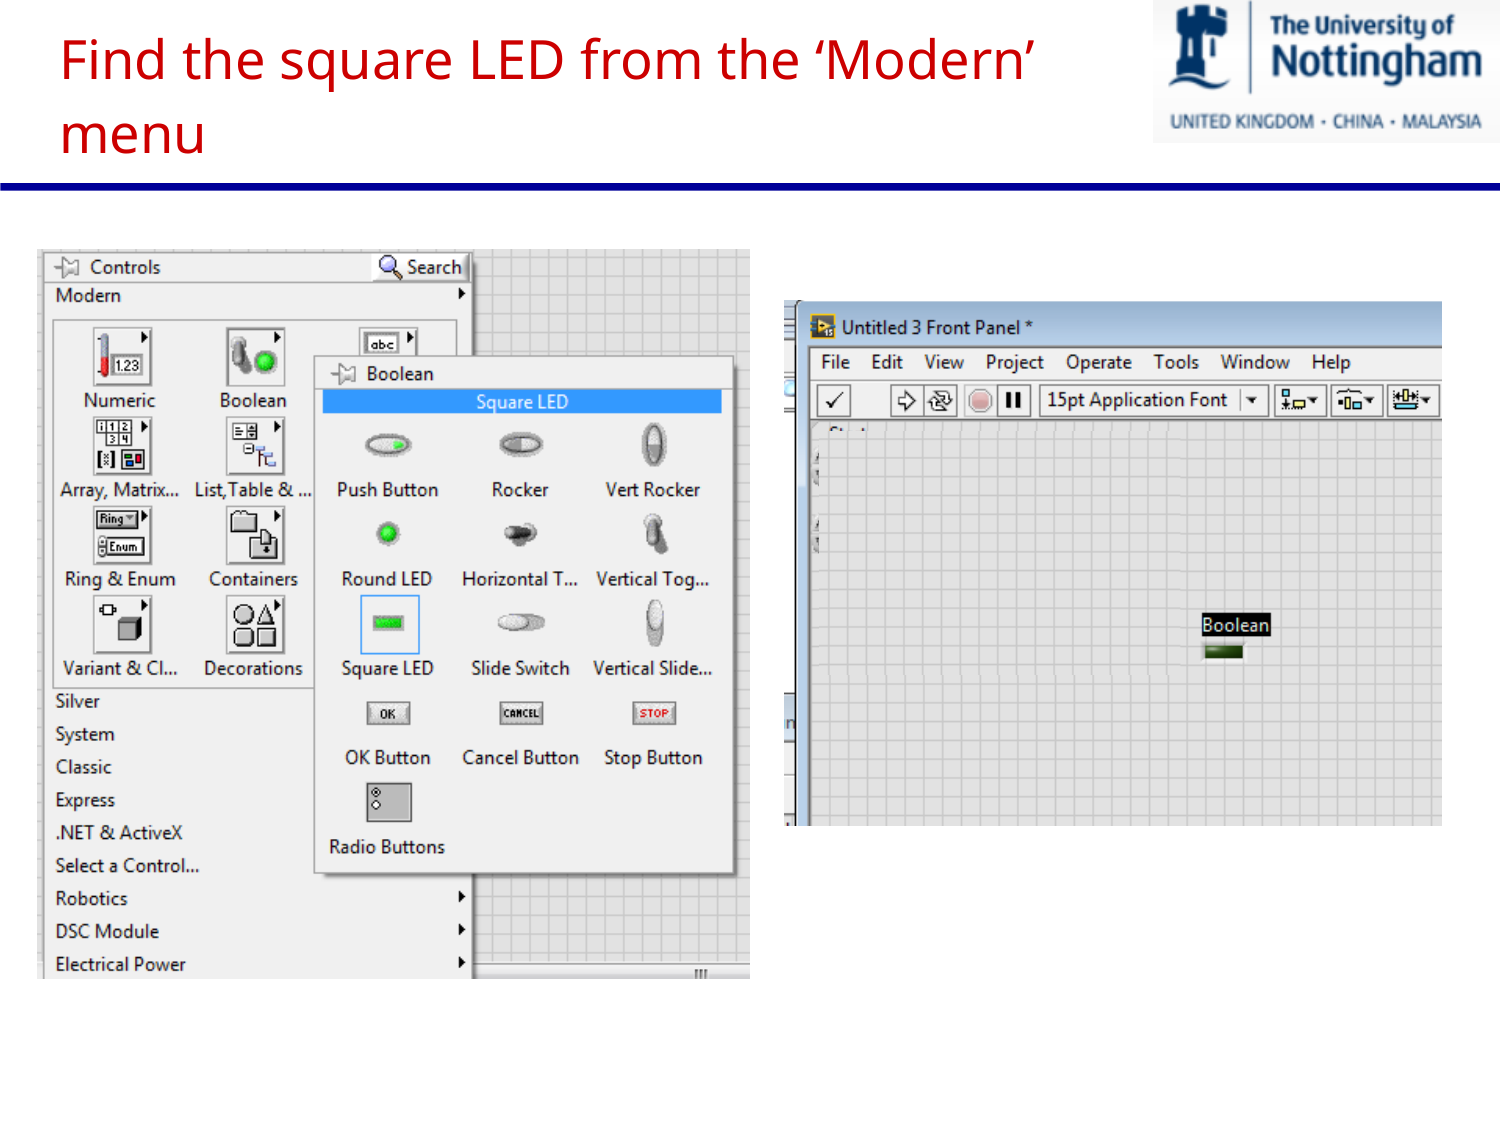

# Find the square LED from the ‘Modern’ menu